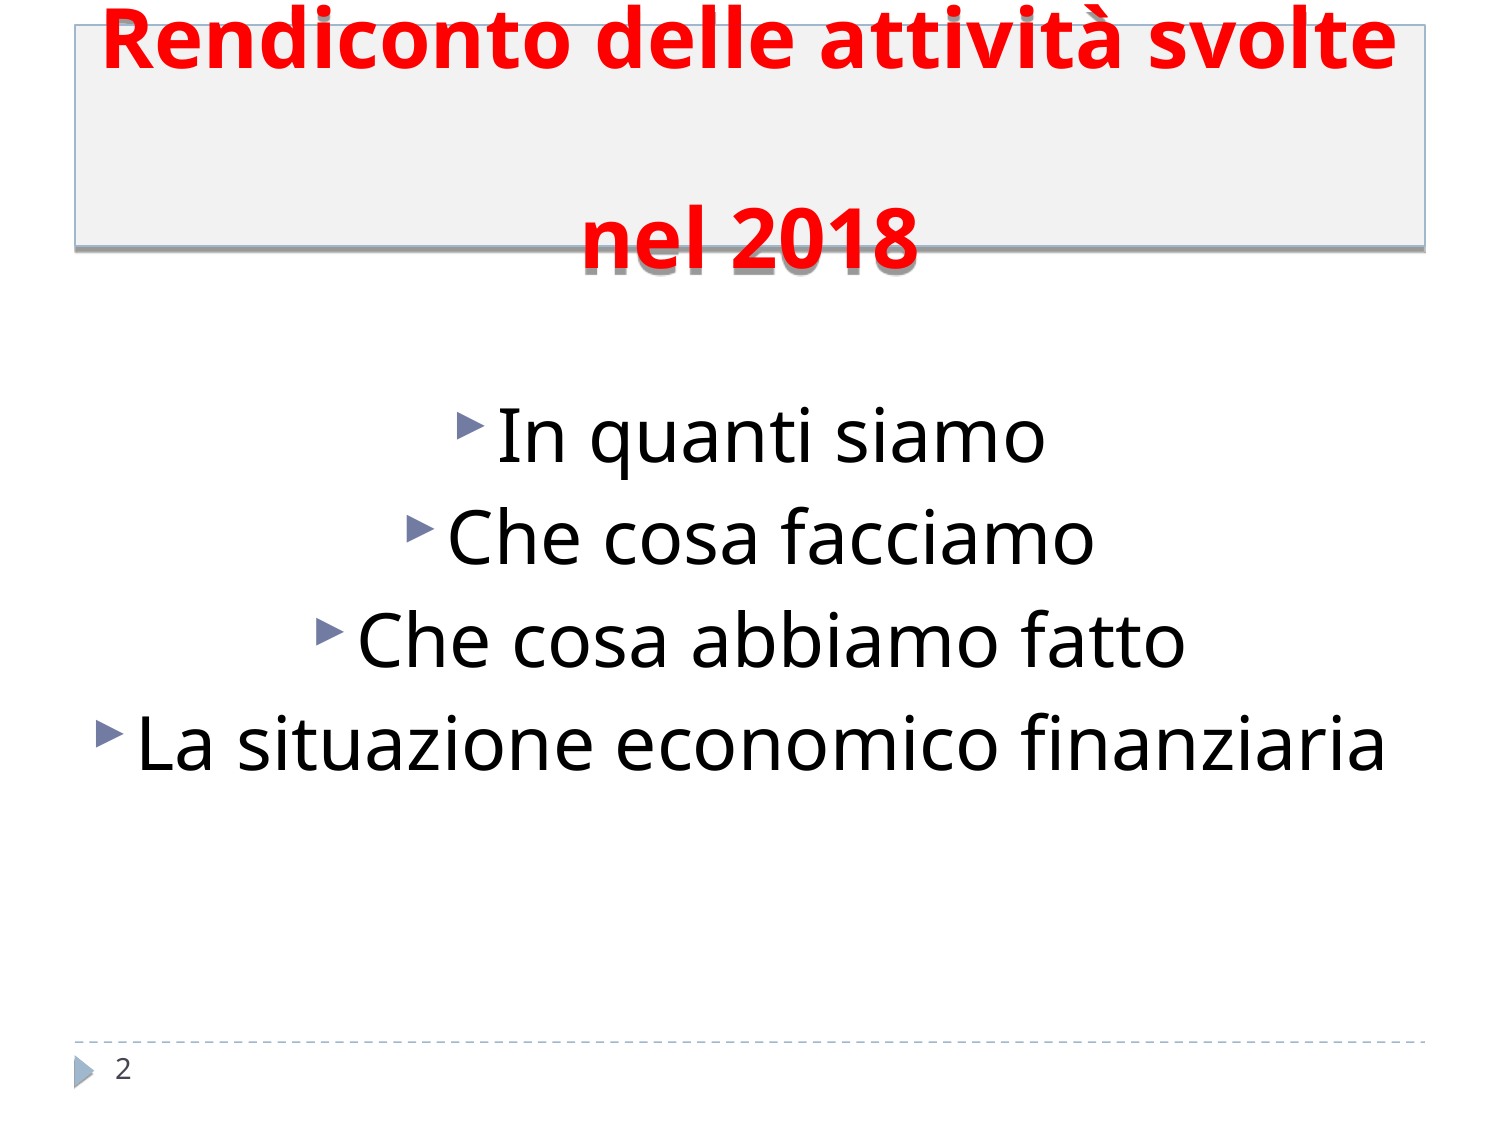

# Rendiconto delle attività svolte nel 2018
In quanti siamo
Che cosa facciamo
Che cosa abbiamo fatto
La situazione economico finanziaria